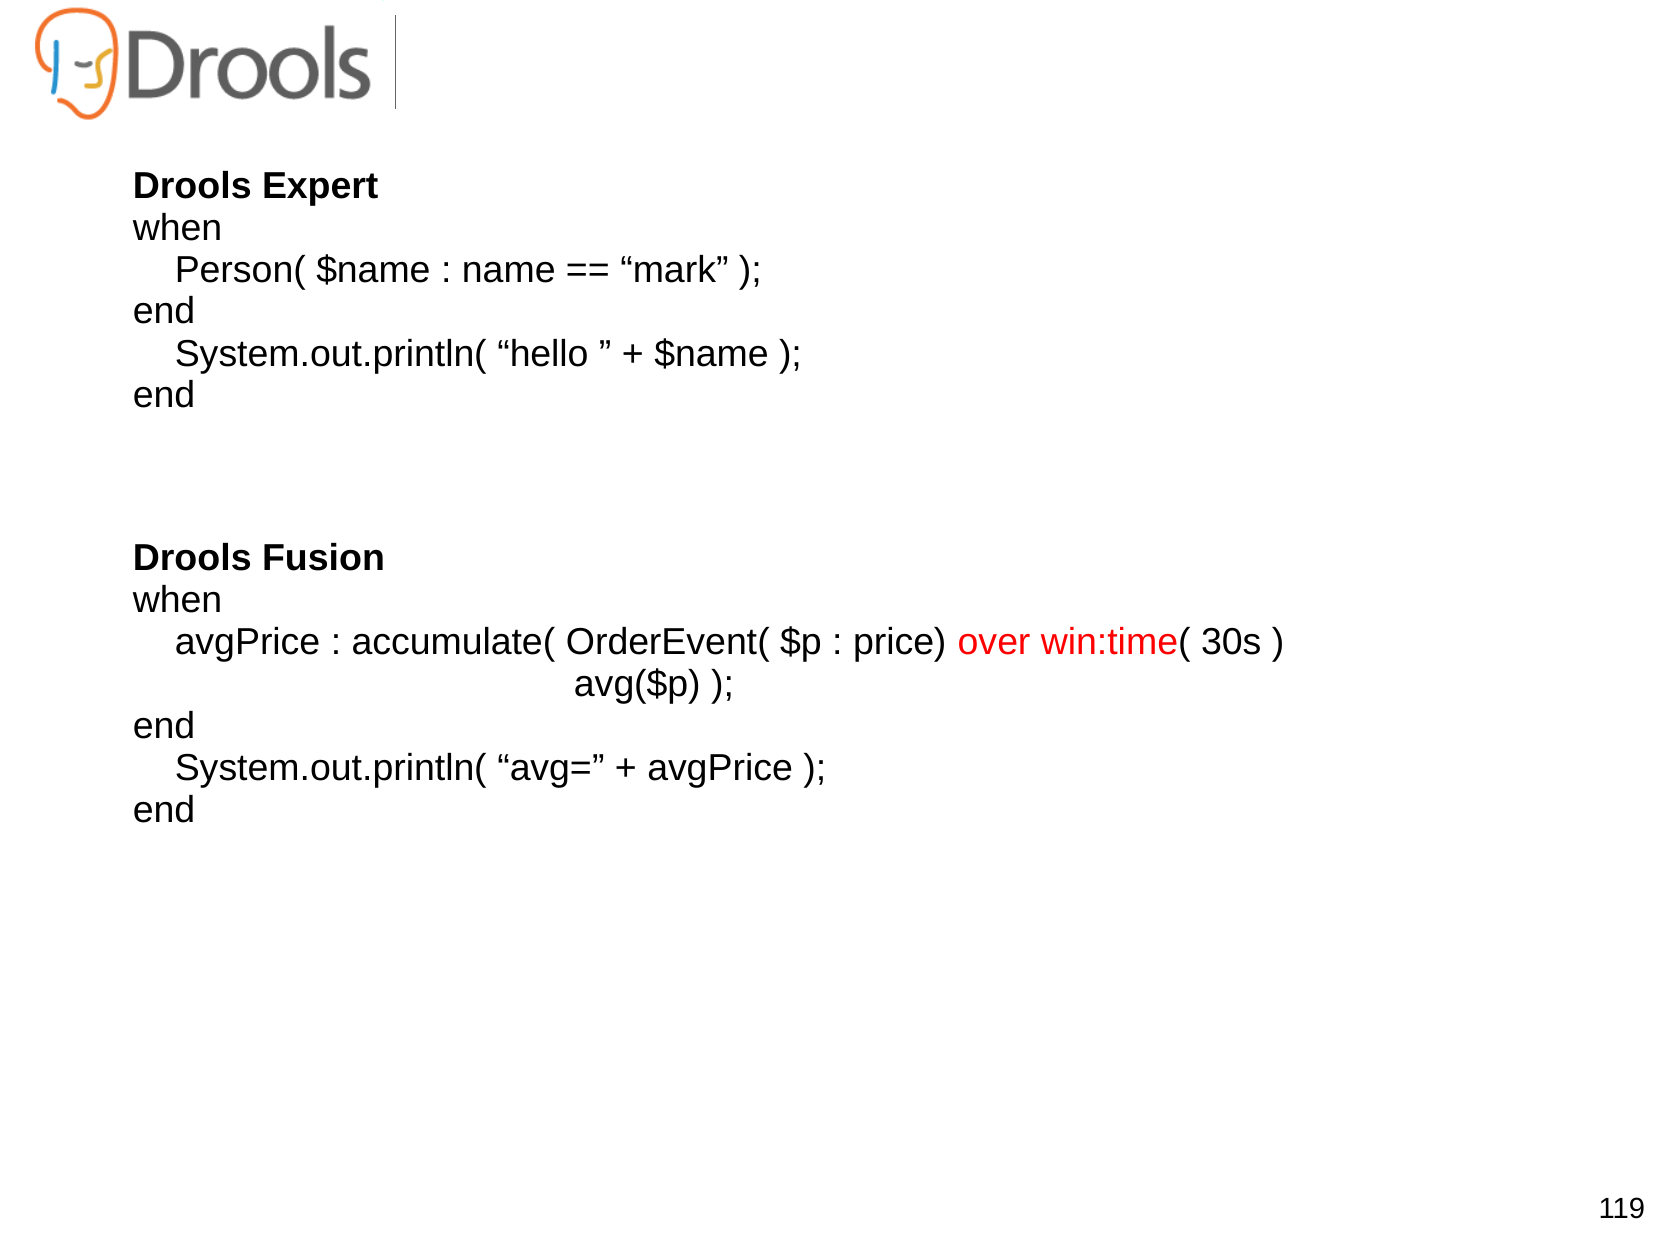

Drools Expert
when
 Person( $name : name == “mark” );
end
 System.out.println( “hello ” + $name );
end
Drools Fusion
when
 avgPrice : accumulate( OrderEvent( $p : price) over win:time( 30s )
 avg($p) );
end
 System.out.println( “avg=” + avgPrice );
end